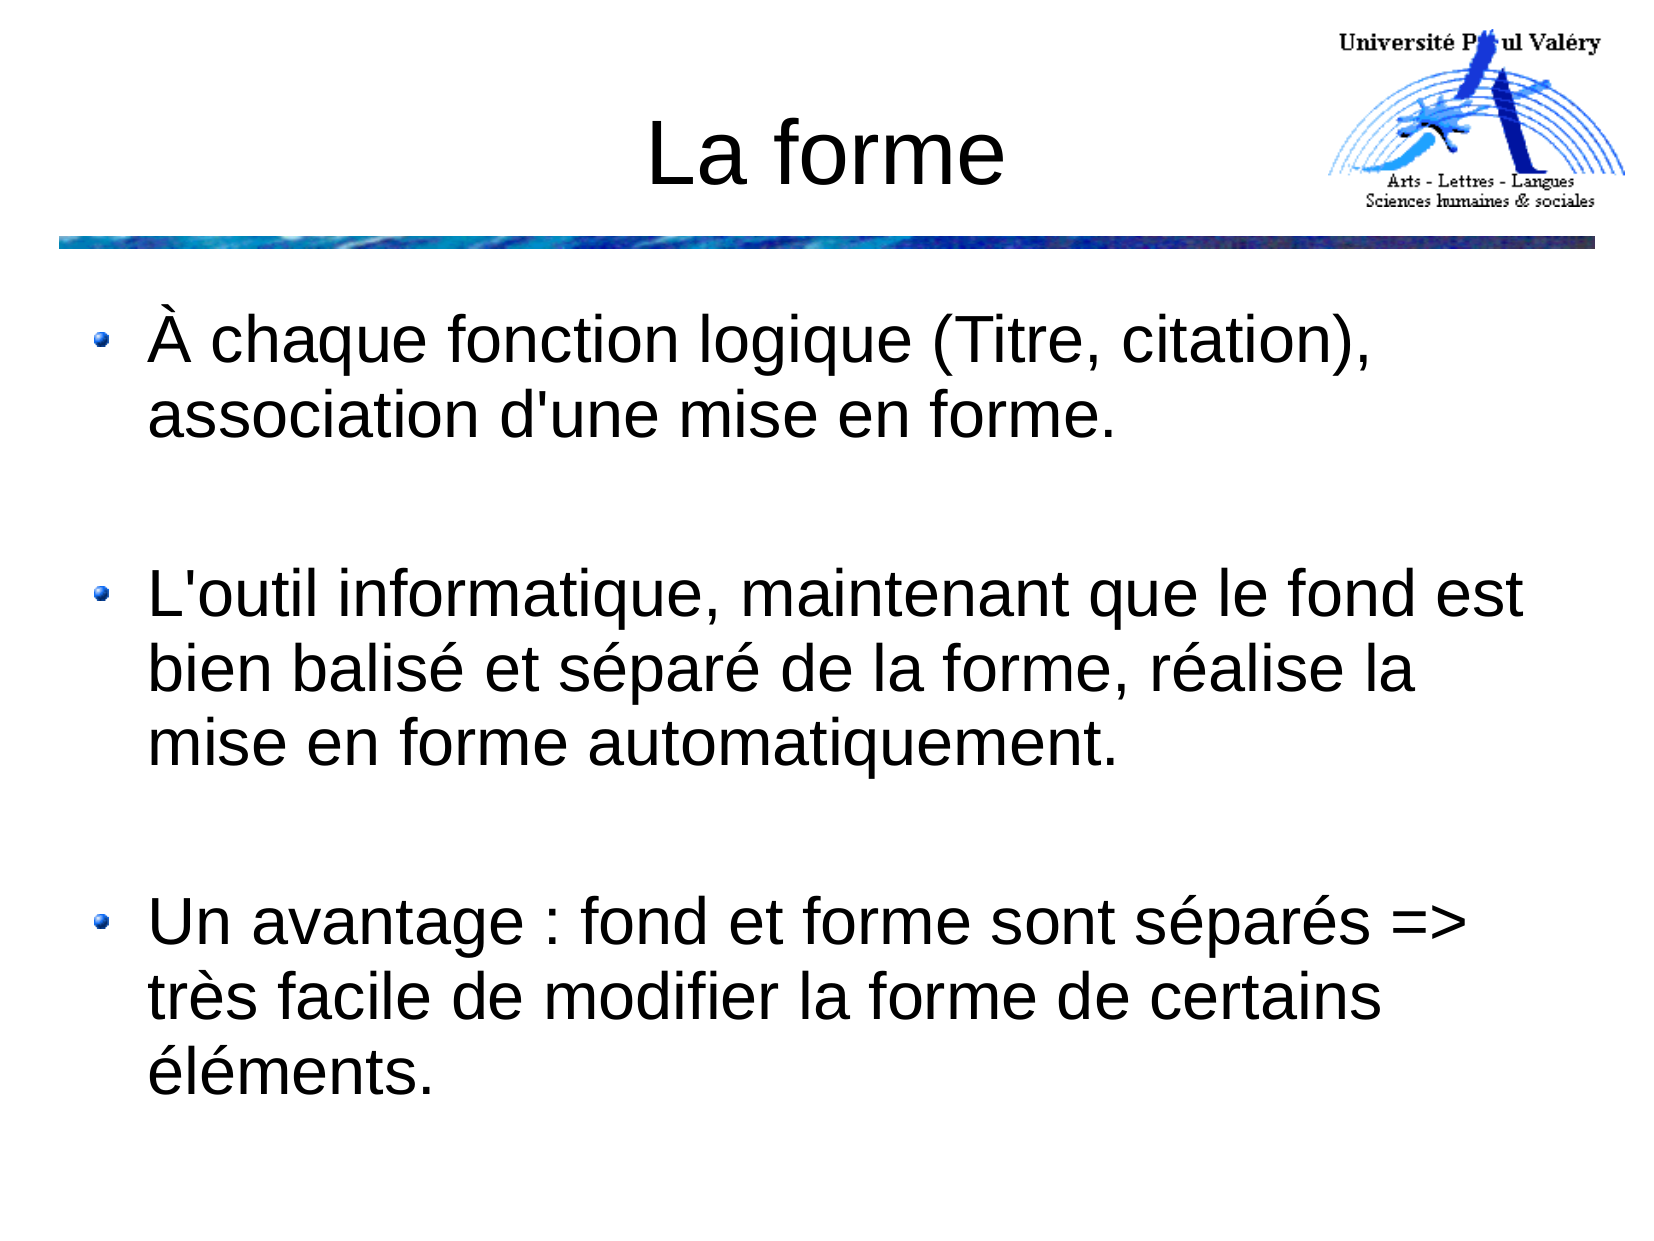

# La forme
À chaque fonction logique (Titre, citation), association d'une mise en forme.
L'outil informatique, maintenant que le fond est bien balisé et séparé de la forme, réalise la mise en forme automatiquement.
Un avantage : fond et forme sont séparés => très facile de modifier la forme de certains éléments.